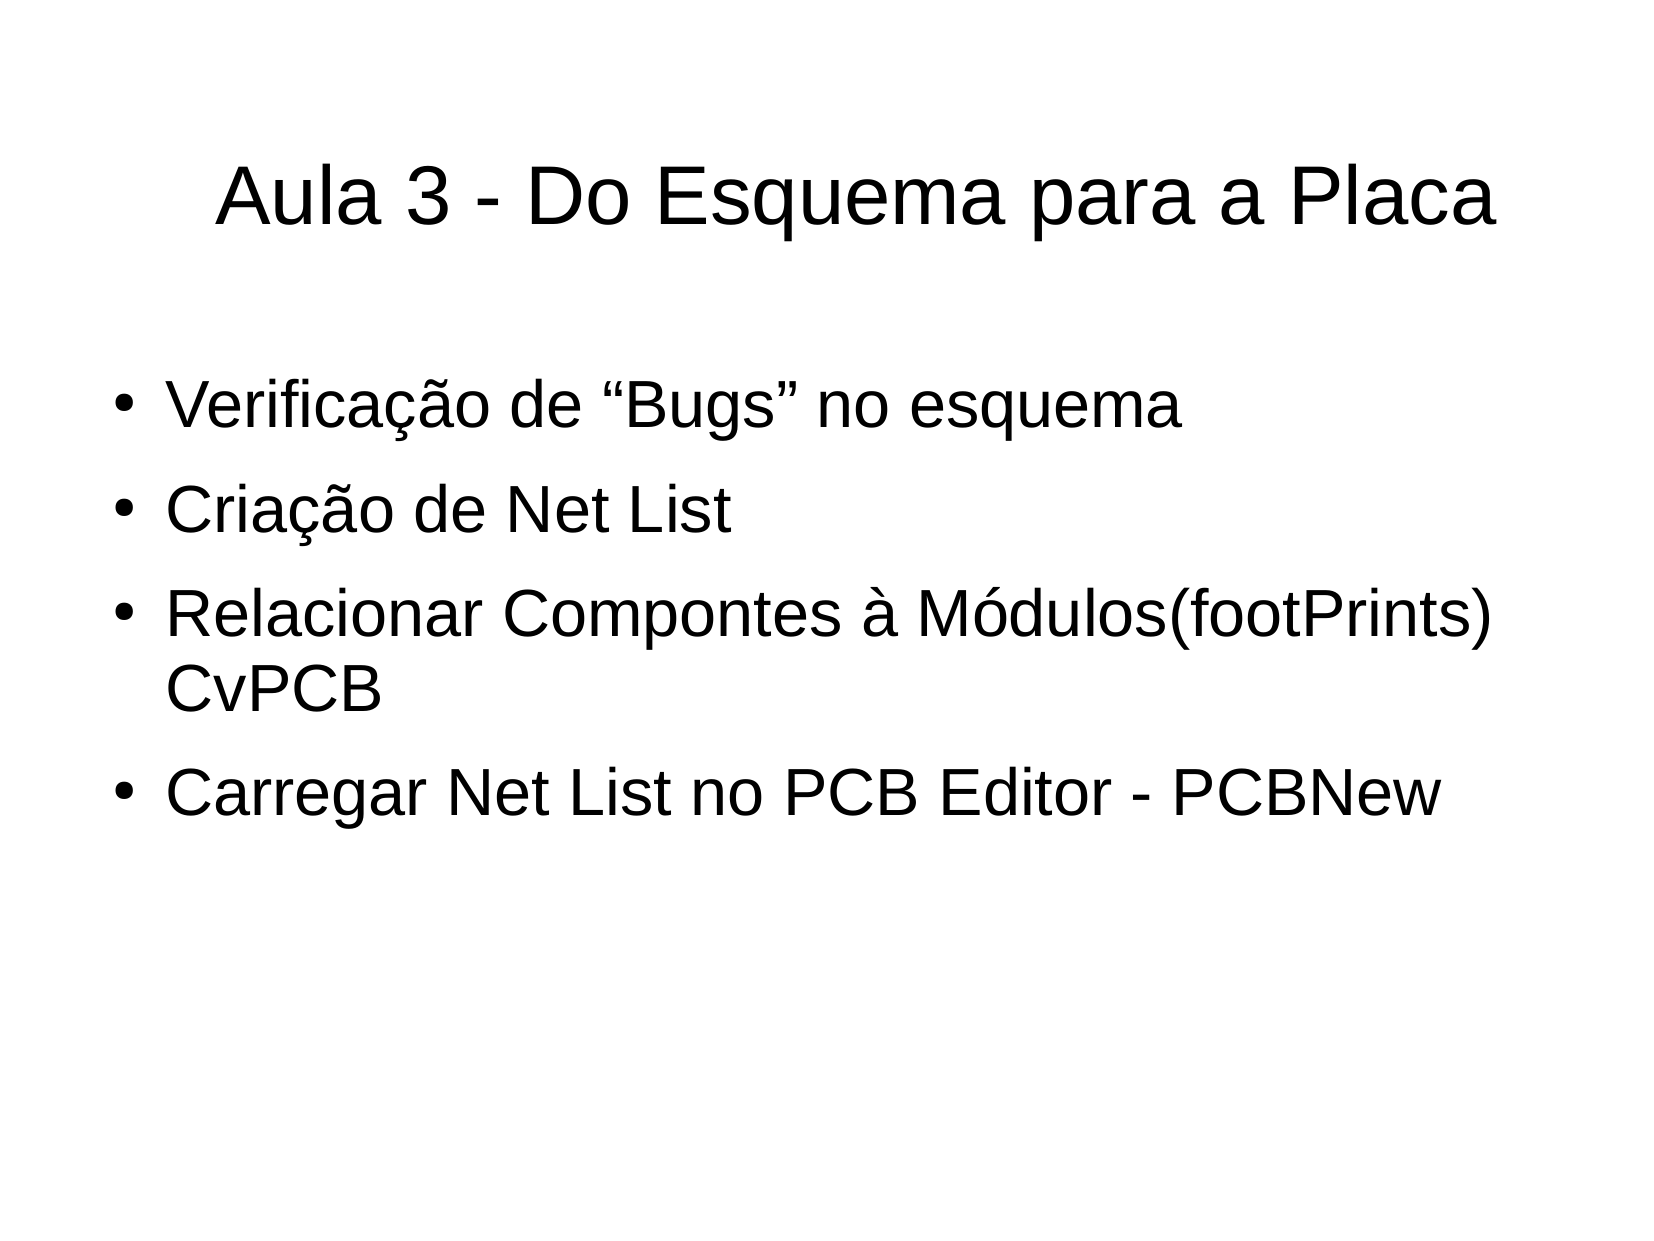

Aula 3 - Do Esquema para a Placa
# Verificação de “Bugs” no esquema
Criação de Net List
Relacionar Compontes à Módulos(footPrints) CvPCB
Carregar Net List no PCB Editor - PCBNew